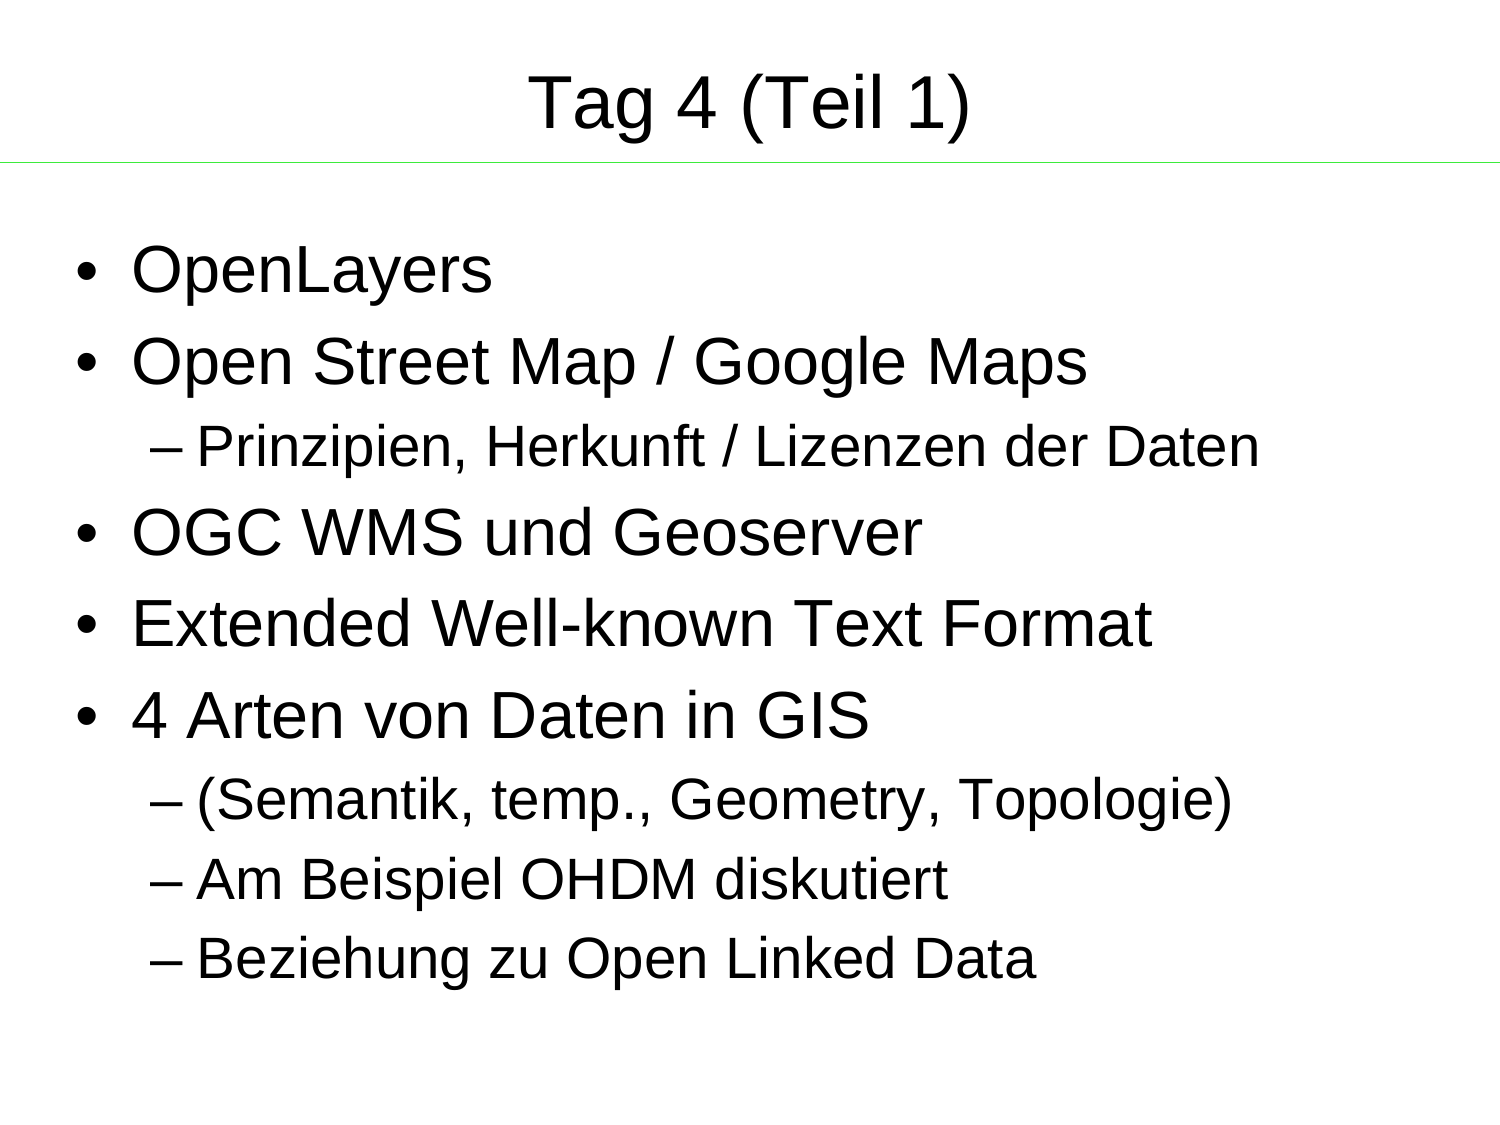

# Tag 4 (Teil 1)
OpenLayers
Open Street Map / Google Maps
Prinzipien, Herkunft / Lizenzen der Daten
OGC WMS und Geoserver
Extended Well-known Text Format
4 Arten von Daten in GIS
(Semantik, temp., Geometry, Topologie)
Am Beispiel OHDM diskutiert
Beziehung zu Open Linked Data